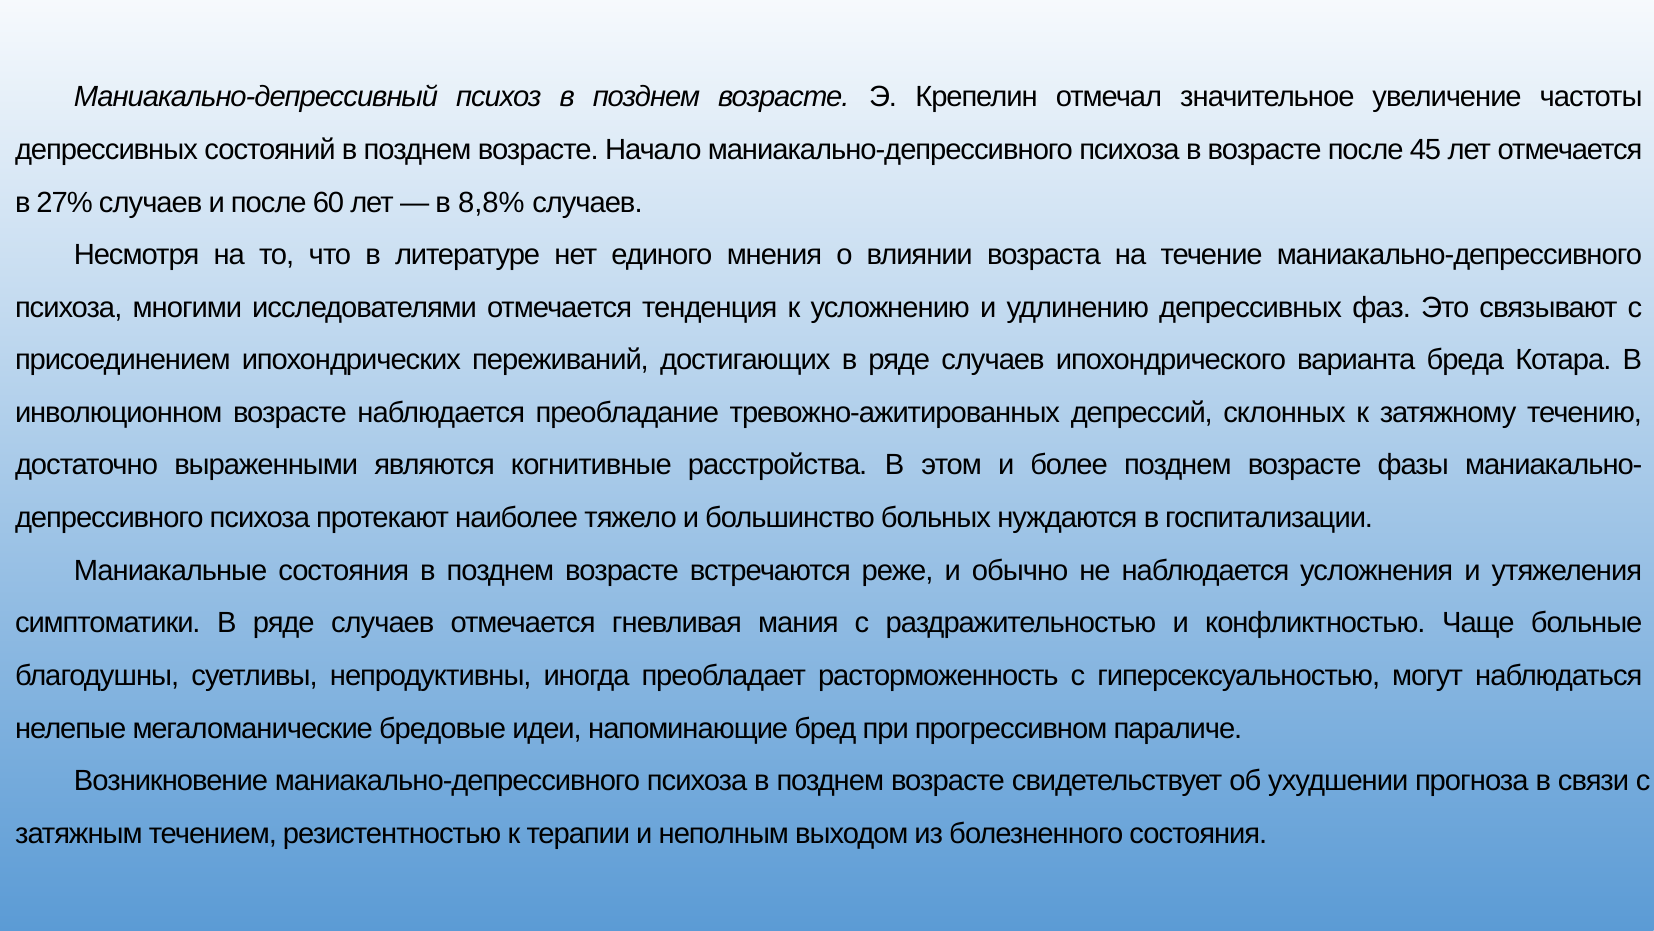

#
Маниакально-депрессивный психоз в позднем возрасте. Э. Крепелин отмечал значительное увеличение частоты депрессивных состояний в позднем возрасте. Начало маниакально-депрессивного психоза в возрасте после 45 лет отмечается в 27% случаев и после 60 лет — в 8,8% случаев.
Несмотря на то, что в литературе нет единого мнения о влиянии возраста на течение маниакально-депрессивного психоза, многими исследователями отмечается тенденция к усложнению и удлинению депрессивных фаз. Это связывают с присоединением ипохондрических переживаний, достигающих в ряде случаев ипохондрического варианта бреда Котара. В инволюционном возрасте наблюдается преобладание тревожно-ажитированных депрессий, склонных к затяжному течению, достаточно выраженными являются когнитивные расстройства. B этом и более позднем возрасте фазы маниакально-депрессивного психоза протекают наиболее тяжело и большинство больных нуждаются в госпитализации.
Маниакальные состояния в позднем возрасте встречаются реже, и обычно не наблюдается усложнения и утяжеления симптоматики. В ряде случаев отмечается гневливая мания с раздражительностью и конфликтностью. Чаще больные благодушны, суетливы, непродуктивны, иногда преобладает расторможенность с гиперсексуальностью, могут наблюдаться нелепые мегаломанические бредовые идеи, напоминающие бред при прогрессивном параличе.
Возникновение маниакально-депрессивного психоза в позднем возрасте свидетельствует об ухудшении прогноза в связи с затяжным течением, резистентностью к терапии и неполным выходом из болезненного состояния.